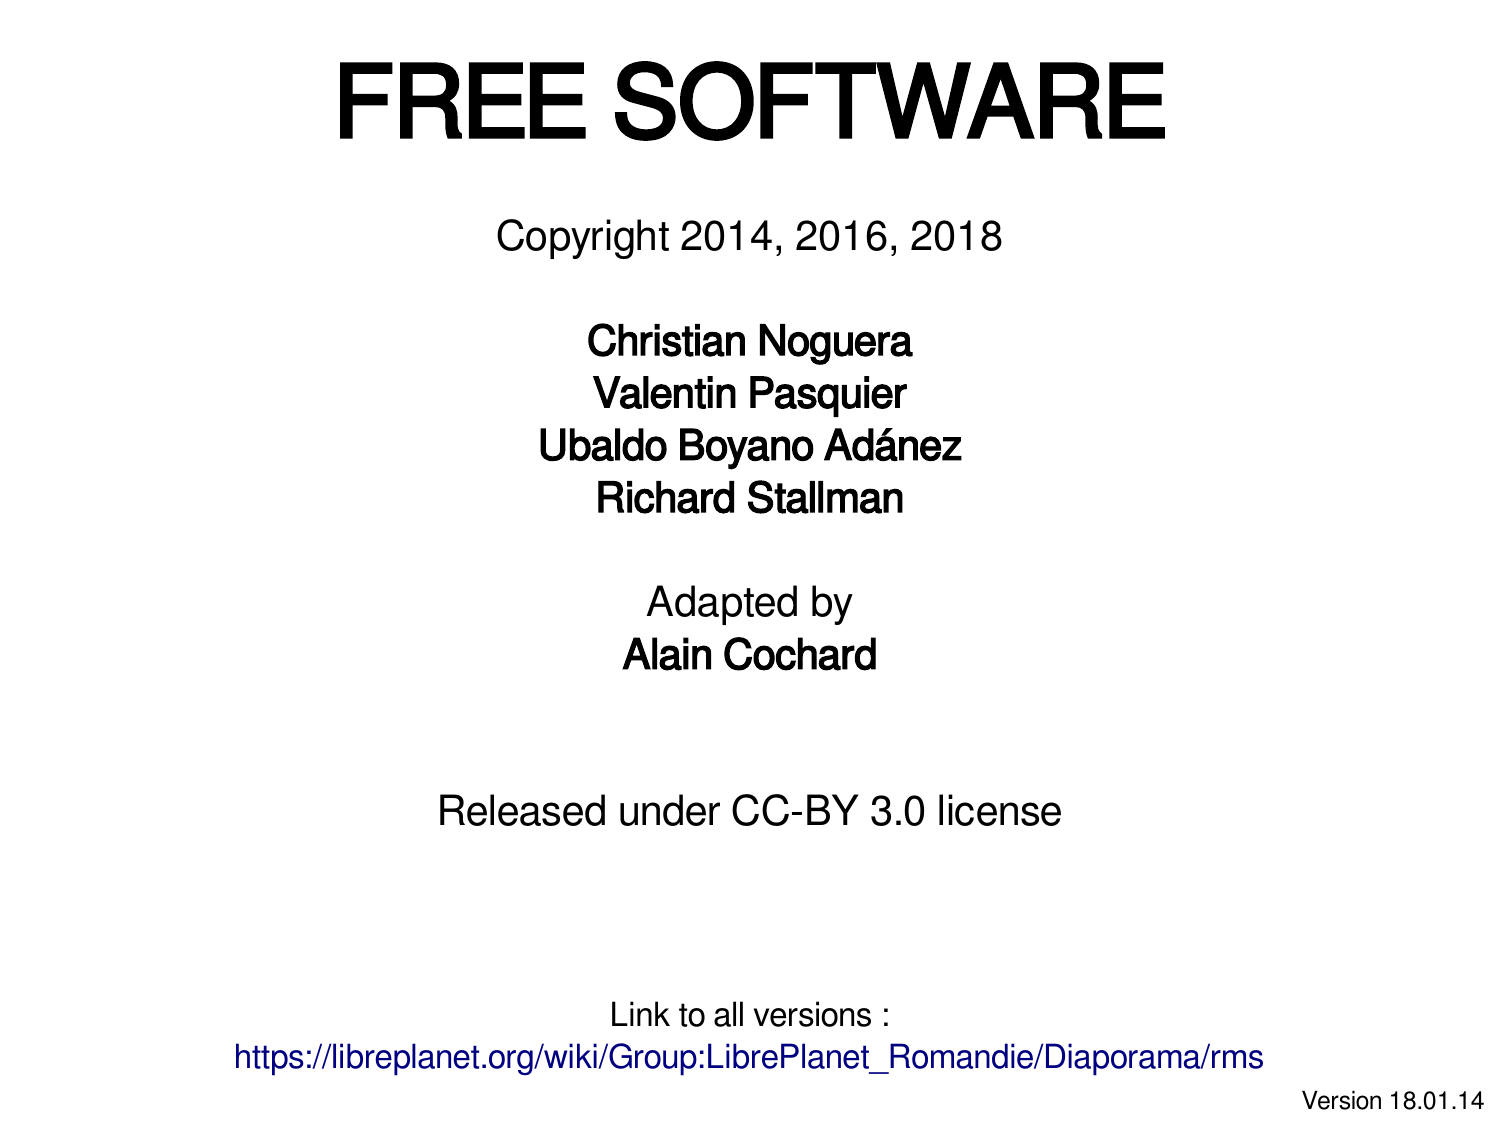

FREE SOFTWARE
Copyright 2014, 2016, 2018
Christian Noguera
Valentin Pasquier
Ubaldo Boyano Adánez
Richard Stallman
Adapted by
Alain Cochard
Released under CC-BY 3.0 license
Link to all versions :
https://libreplanet.org/wiki/Group:LibrePlanet_Romandie/Diaporama/rms
Version 18.01.14